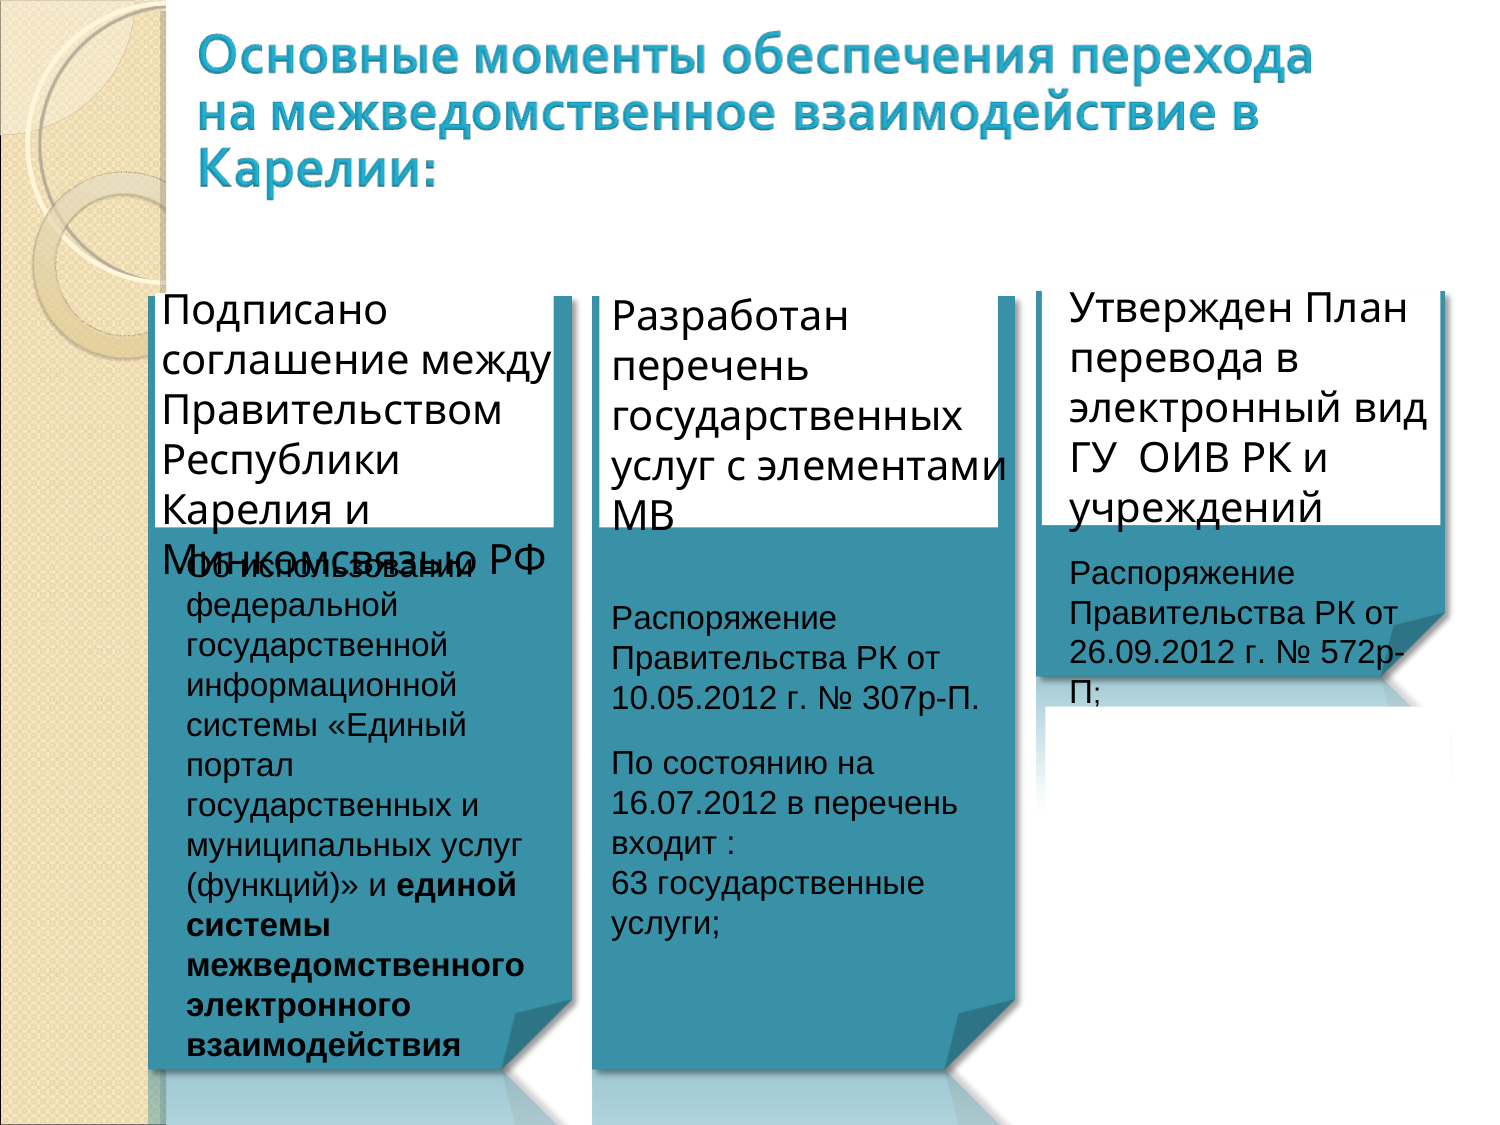

Утвержден План перевода в электронный вид ГУ ОИВ РК и учреждений
Распоряжение Правительства РК от 26.09.2012 г. № 572р-П;
Подписано соглашение между Правительством Республики Карелия и Минкомсвязью РФ
Разработан перечень государственных услуг с элементами МВ
Распоряжение Правительства РК от 10.05.2012 г. № 307р-П.
По состоянию на 16.07.2012 в перечень входит :
63 государственные услуги;
Об использовании федеральной государственной информационной системы «Единый портал государственных и муниципальных услуг (функций)» и единой системы межведомственного электронного взаимодействия